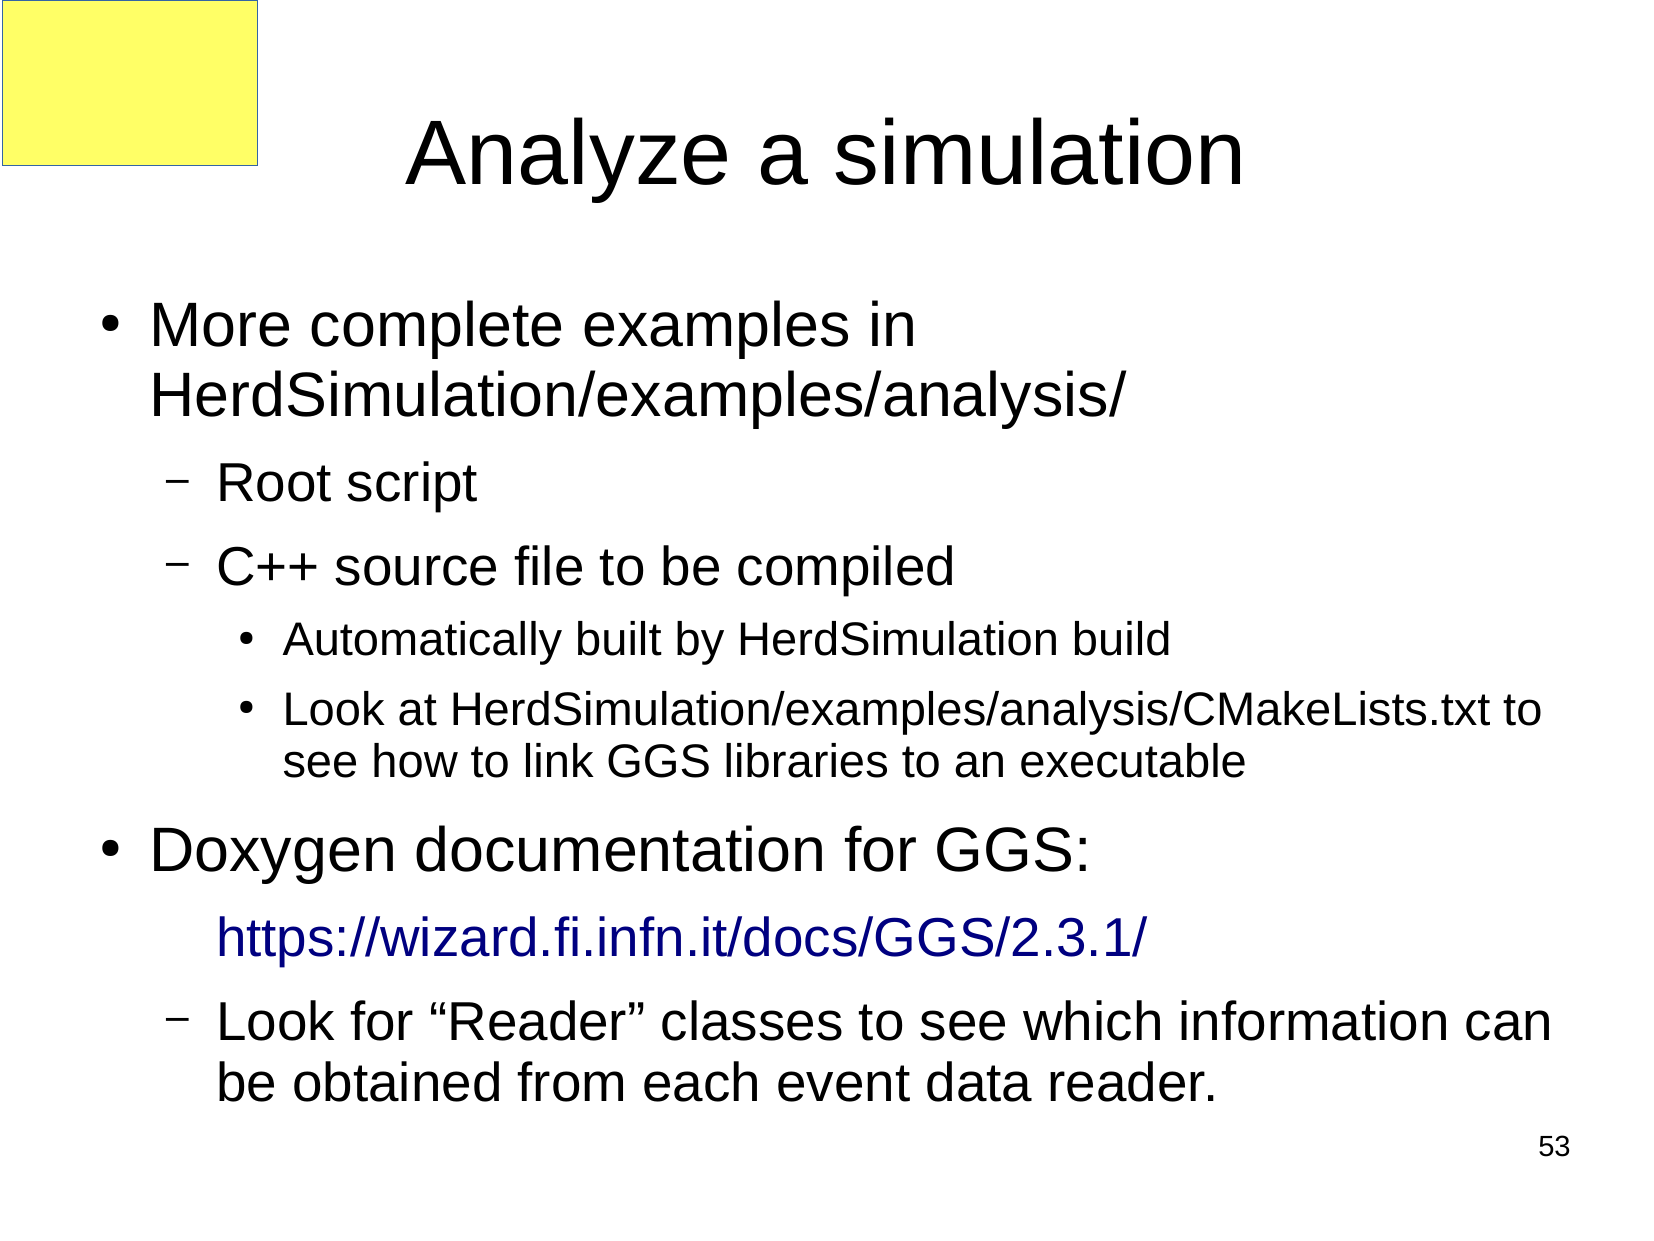

# Analyze a simulation
More complete examples in HerdSimulation/examples/analysis/
Root script
C++ source file to be compiled
Automatically built by HerdSimulation build
Look at HerdSimulation/examples/analysis/CMakeLists.txt to see how to link GGS libraries to an executable
Doxygen documentation for GGS:
https://wizard.fi.infn.it/docs/GGS/2.3.1/
Look for “Reader” classes to see which information can be obtained from each event data reader.
53